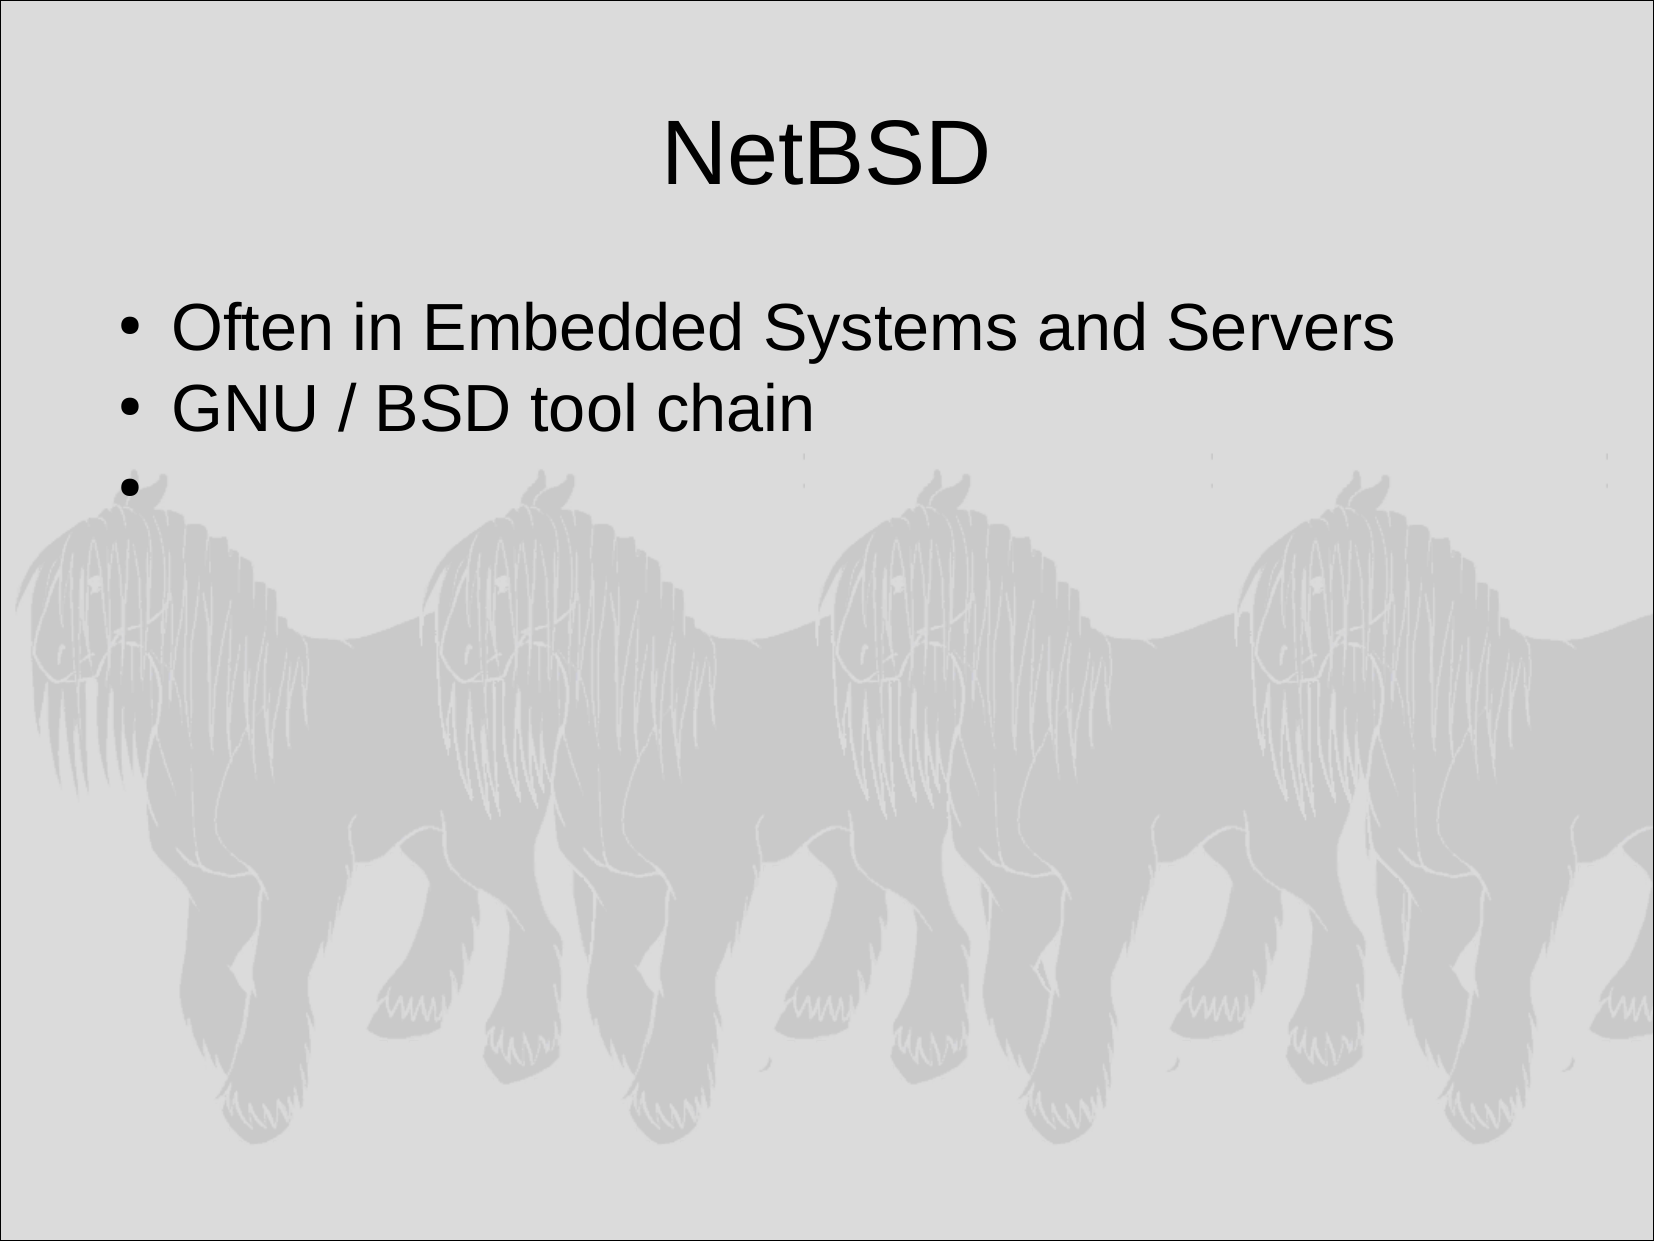

# NetBSD
Often in Embedded Systems and Servers
GNU / BSD tool chain